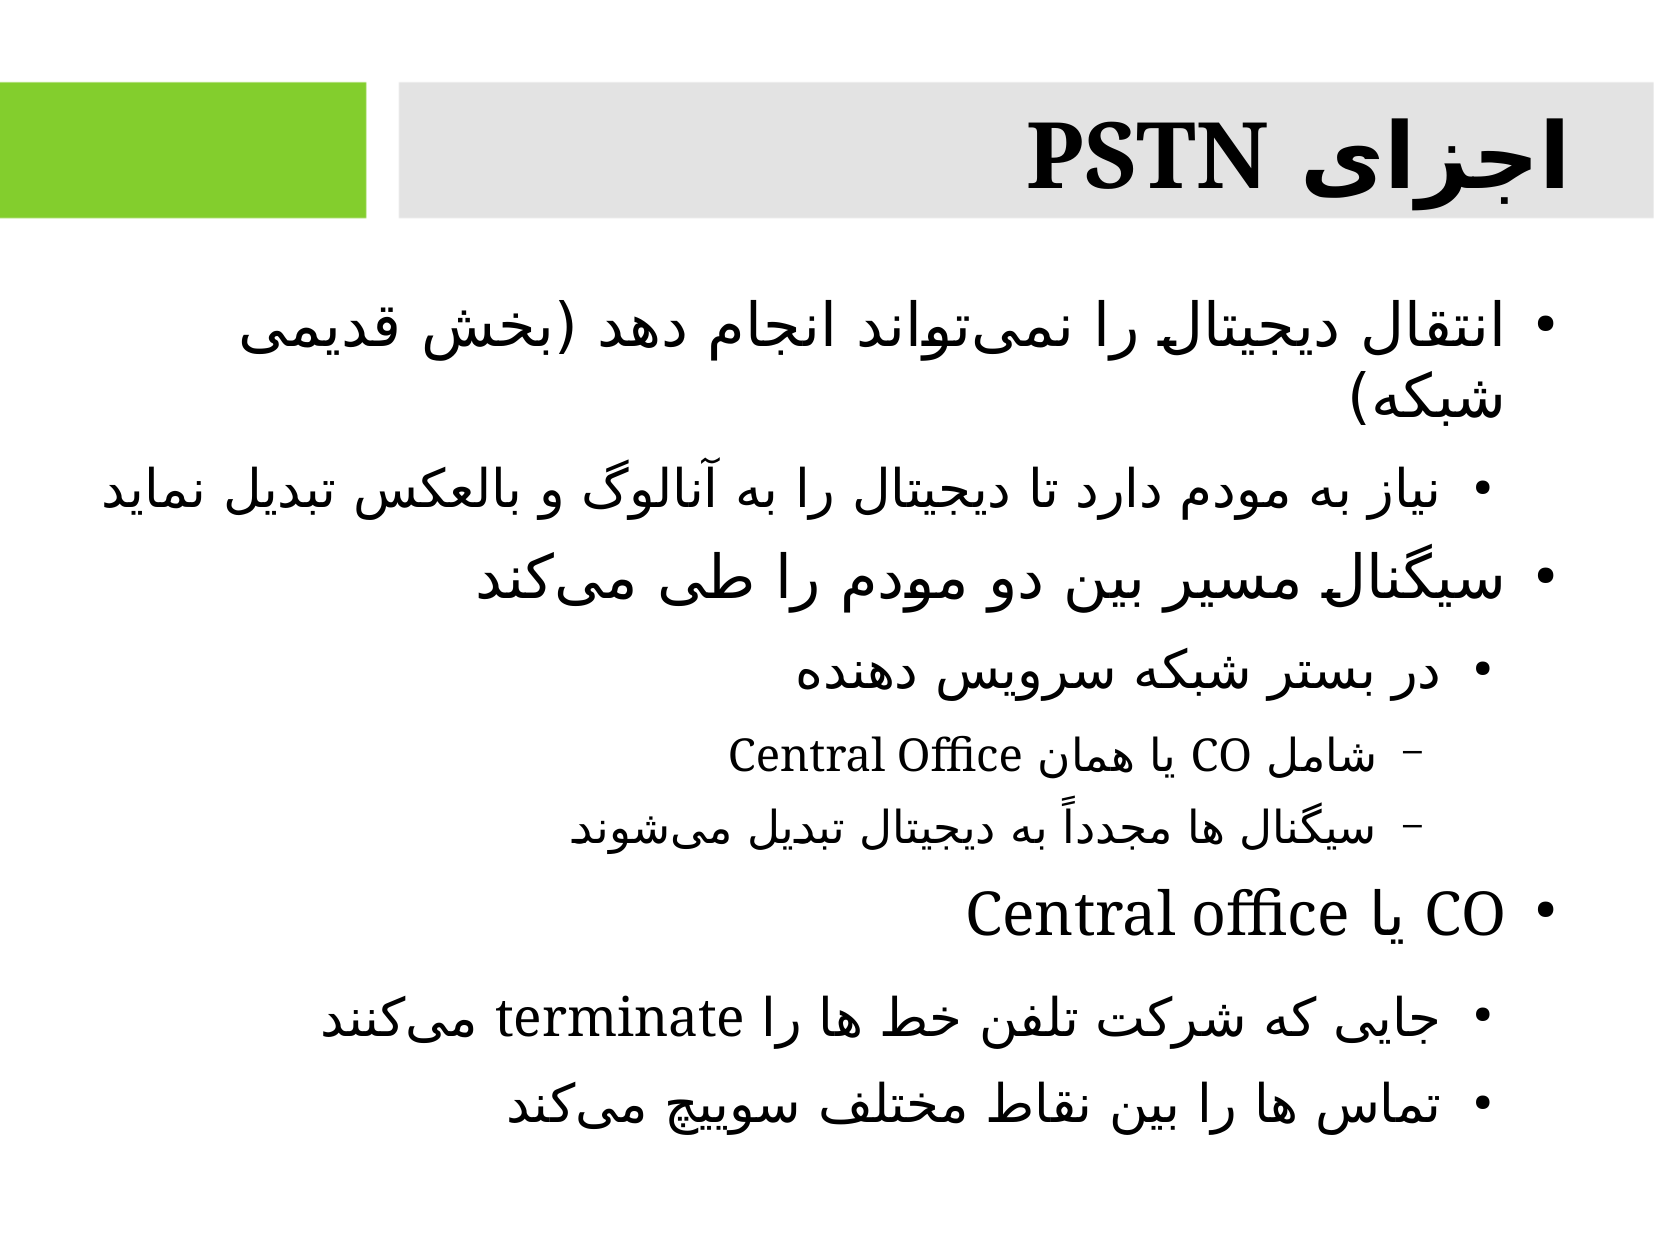

# اجزای PSTN
انتقال دیجیتال را نمی‌تواند انجام دهد (بخش قدیمی شبکه)
نیاز به مودم دارد تا دیجیتال را به آنالوگ و بالعکس تبدیل نماید
سیگنال مسیر بین دو مودم را طی می‌کند
در بستر شبکه سرویس دهنده
شامل CO یا همان Central Office
سیگنال ها مجدداً به دیجیتال تبدیل می‌شوند
CO یا Central office
جایی که شرکت تلفن خط ها را terminate می‌کنند
تماس ها را بین نقاط مختلف سوییچ می‌کند